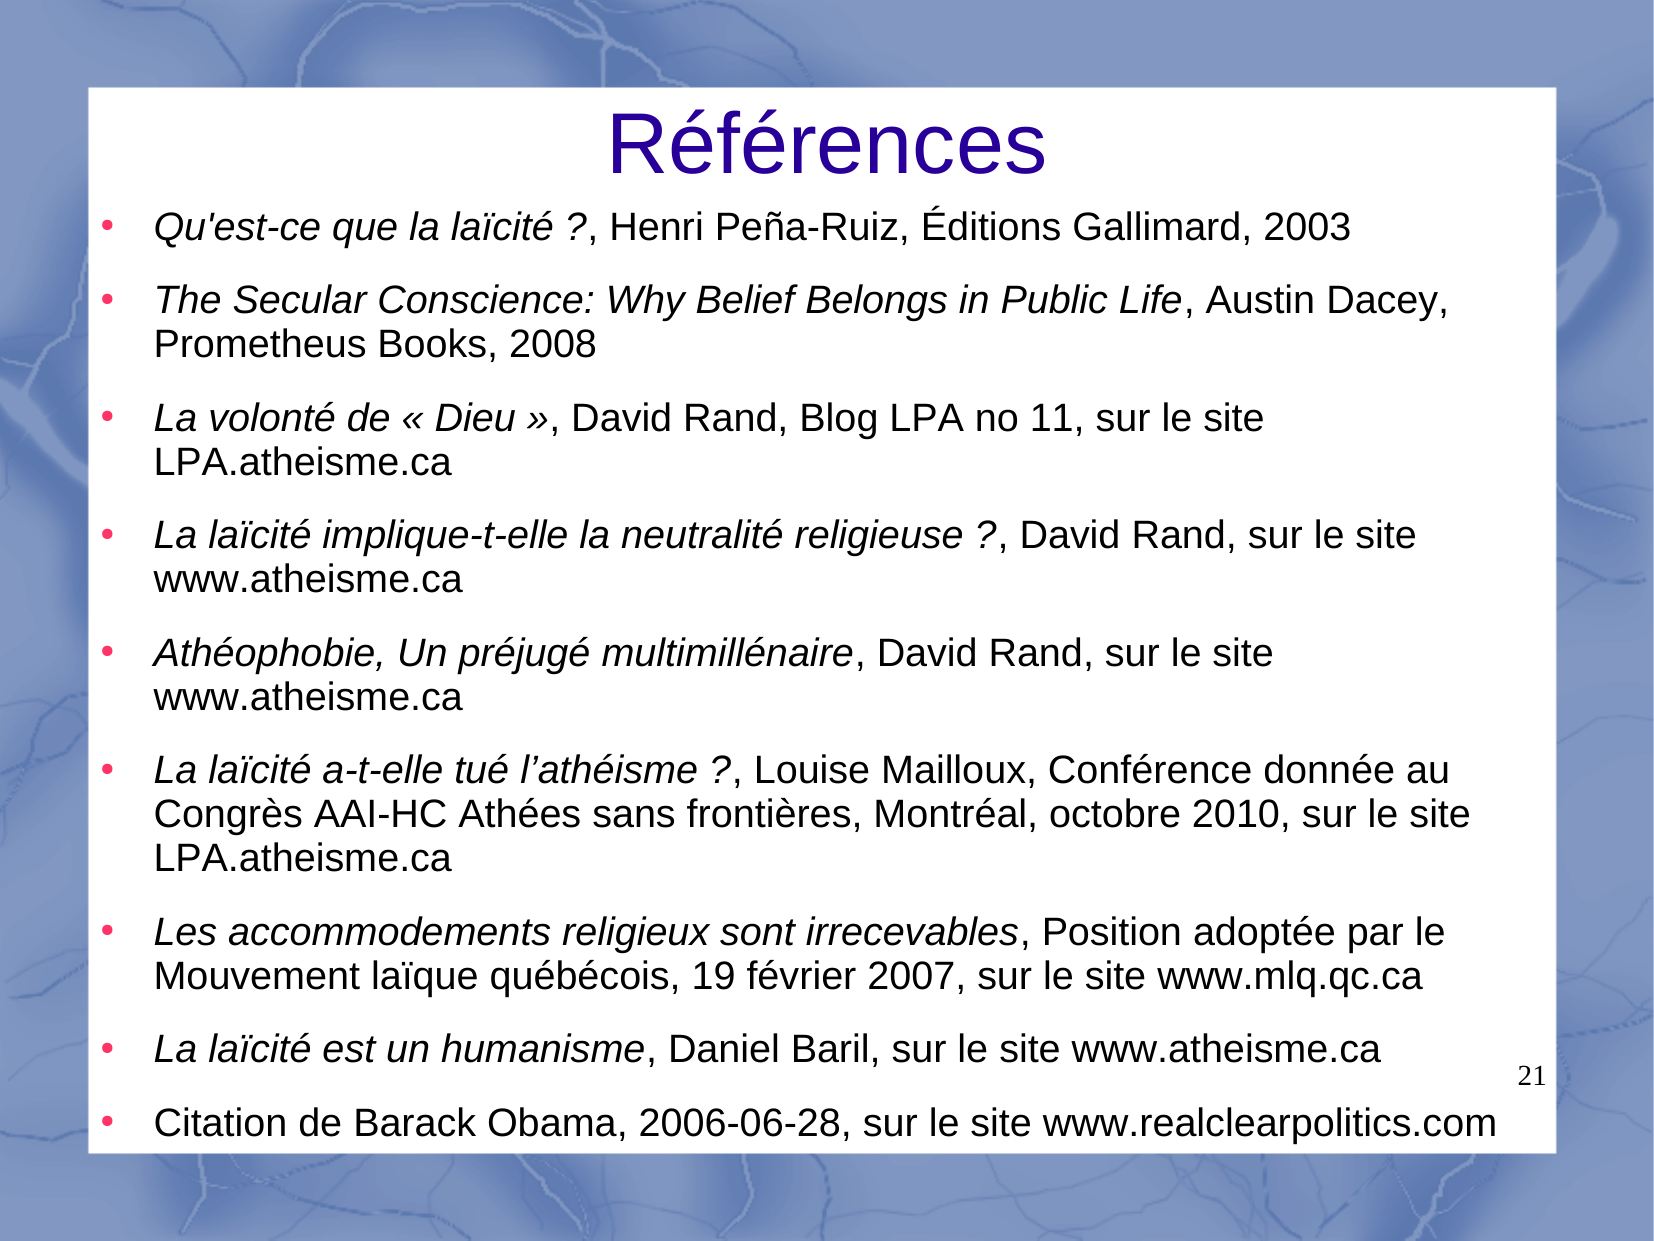

# Références
Qu'est-ce que la laïcité ?, Henri Peña-Ruiz, Éditions Gallimard, 2003
The Secular Conscience: Why Belief Belongs in Public Life, Austin Dacey, Prometheus Books, 2008
La volonté de « Dieu », David Rand, Blog LPA no 11, sur le site LPA.atheisme.ca
La laïcité implique-t-elle la neutralité religieuse ?, David Rand, sur le site www.atheisme.ca
Athéophobie, Un préjugé multimillénaire, David Rand, sur le site www.atheisme.ca
La laïcité a-t-elle tué l’athéisme ?, Louise Mailloux, Conférence donnée au Congrès AAI-HC Athées sans frontières, Montréal, octobre 2010, sur le site LPA.atheisme.ca
Les accommodements religieux sont irrecevables, Position adoptée par le Mouvement laïque québécois, 19 février 2007, sur le site www.mlq.qc.ca
La laïcité est un humanisme, Daniel Baril, sur le site www.atheisme.ca
Citation de Barack Obama, 2006-06-28, sur le site www.realclearpolitics.com
21